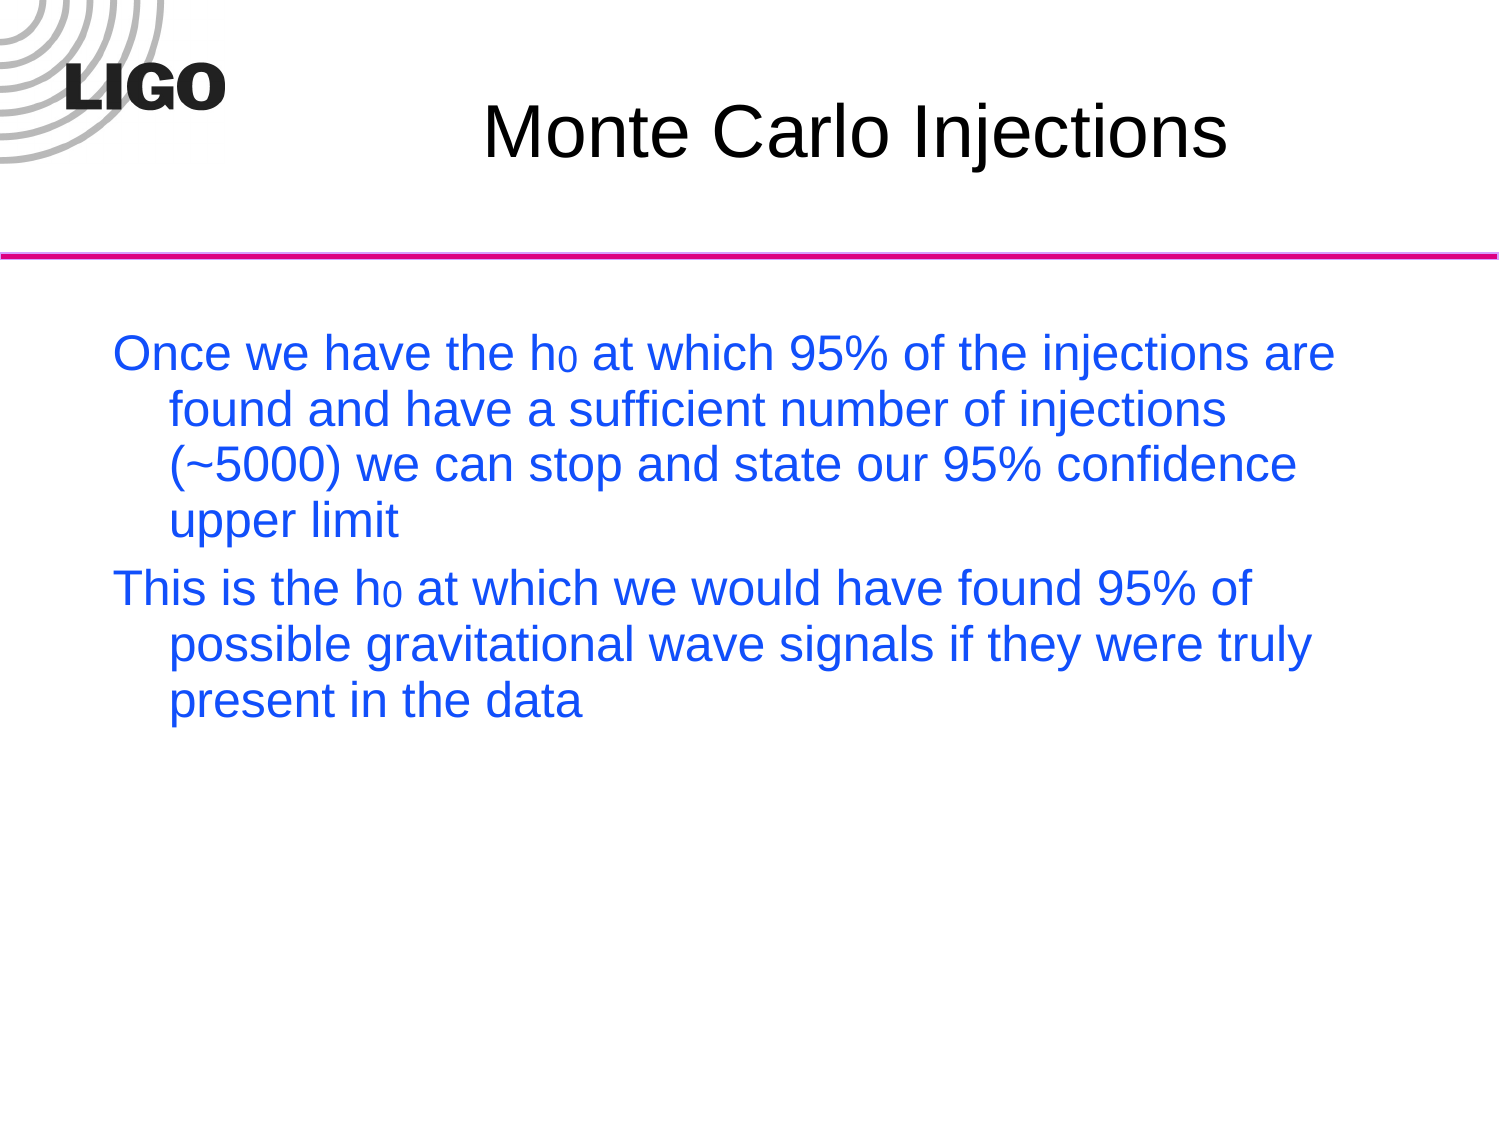

# Monte Carlo Injections
Once we have the h0 at which 95% of the injections are found and have a sufficient number of injections (~5000) we can stop and state our 95% confidence upper limit
This is the h0 at which we would have found 95% of possible gravitational wave signals if they were truly present in the data